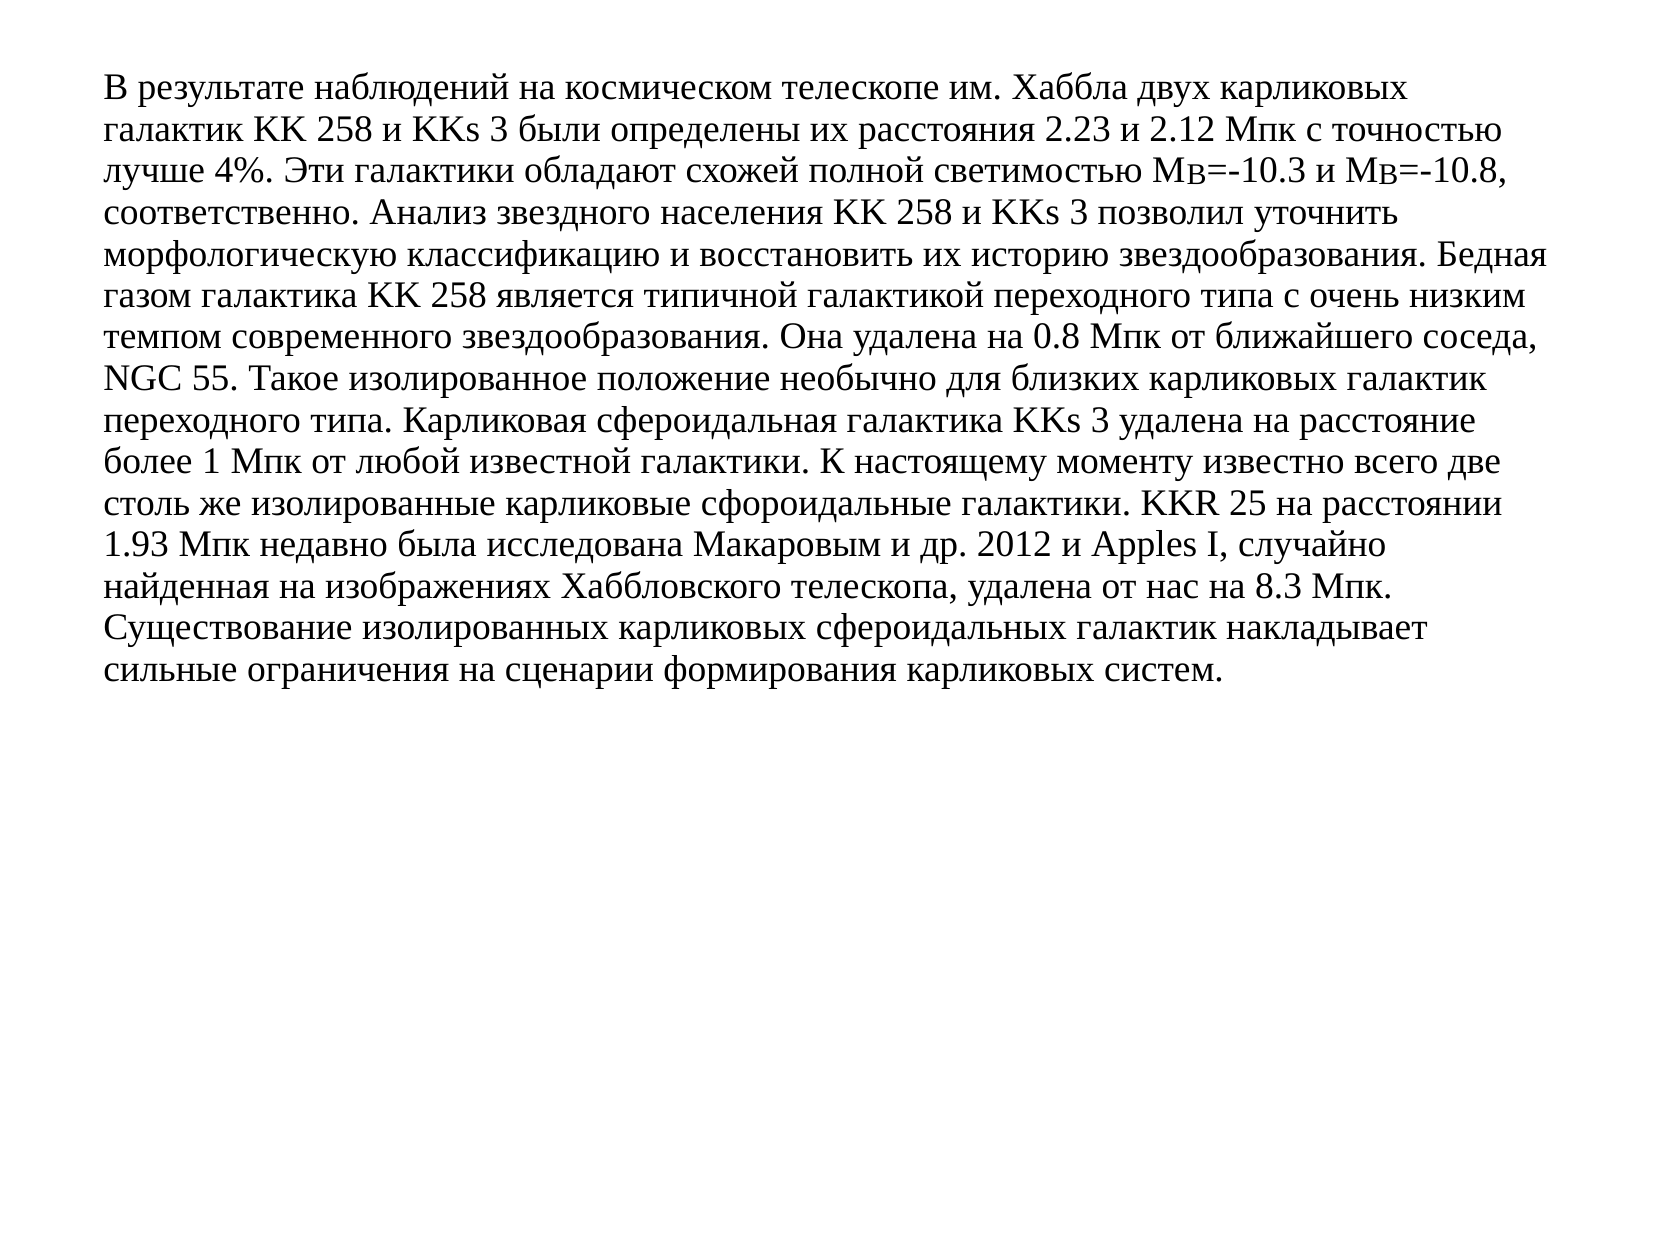

В результате наблюдений на космическом телескопе им. Хаббла двух карликовых галактик KK 258 и KKs 3 были определены их расстояния 2.23 и 2.12 Мпк с точностью лучше 4%. Эти галактики обладают схожей полной светимостью MB=-10.3 и MB=-10.8, соответственно. Анализ звездного населения KK 258 и KKs 3 позволил уточнить морфологическую классификацию и восстановить их историю звездообразования. Бедная газом галактика KK 258 является типичной галактикой переходного типа с очень низким темпом современного звездообразования. Она удалена на 0.8 Мпк от ближайшего соседа, NGC 55. Такое изолированное положение необычно для близких карликовых галактик переходного типа. Карликовая сфероидальная галактика KKs 3 удалена на расстояние более 1 Мпк от любой известной галактики. К настоящему моменту известно всего две столь же изолированные карликовые сфороидальные галактики. KKR 25 на расстоянии 1.93 Мпк недавно была исследована Макаровым и др. 2012 и Apples I, случайно найденная на изображениях Хаббловского телескопа, удалена от нас на 8.3 Мпк. Существование изолированных карликовых сфероидальных галактик накладывает сильные ограничения на сценарии формирования карликовых систем.